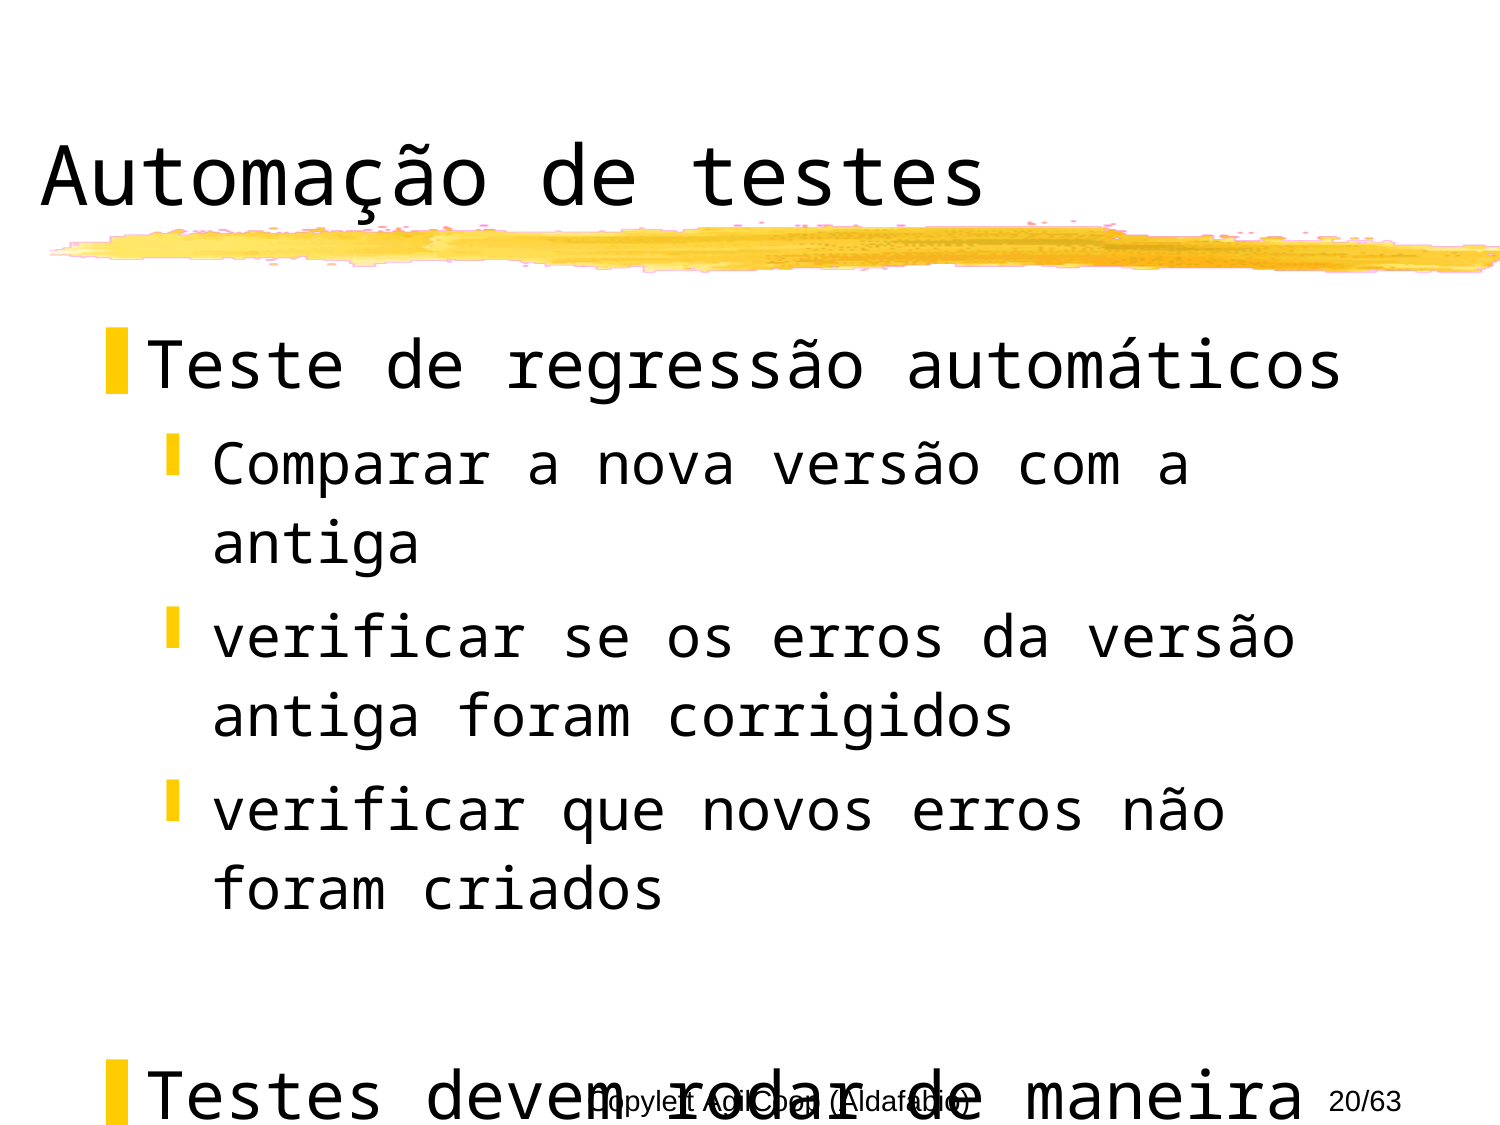

# Automação de testes
Teste de regressão automáticos
Comparar a nova versão com a antiga
verificar se os erros da versão antiga foram corrigidos
verificar que novos erros não foram criados
Testes devem rodar de maneira silenciosa
se tudo estiver OK
20